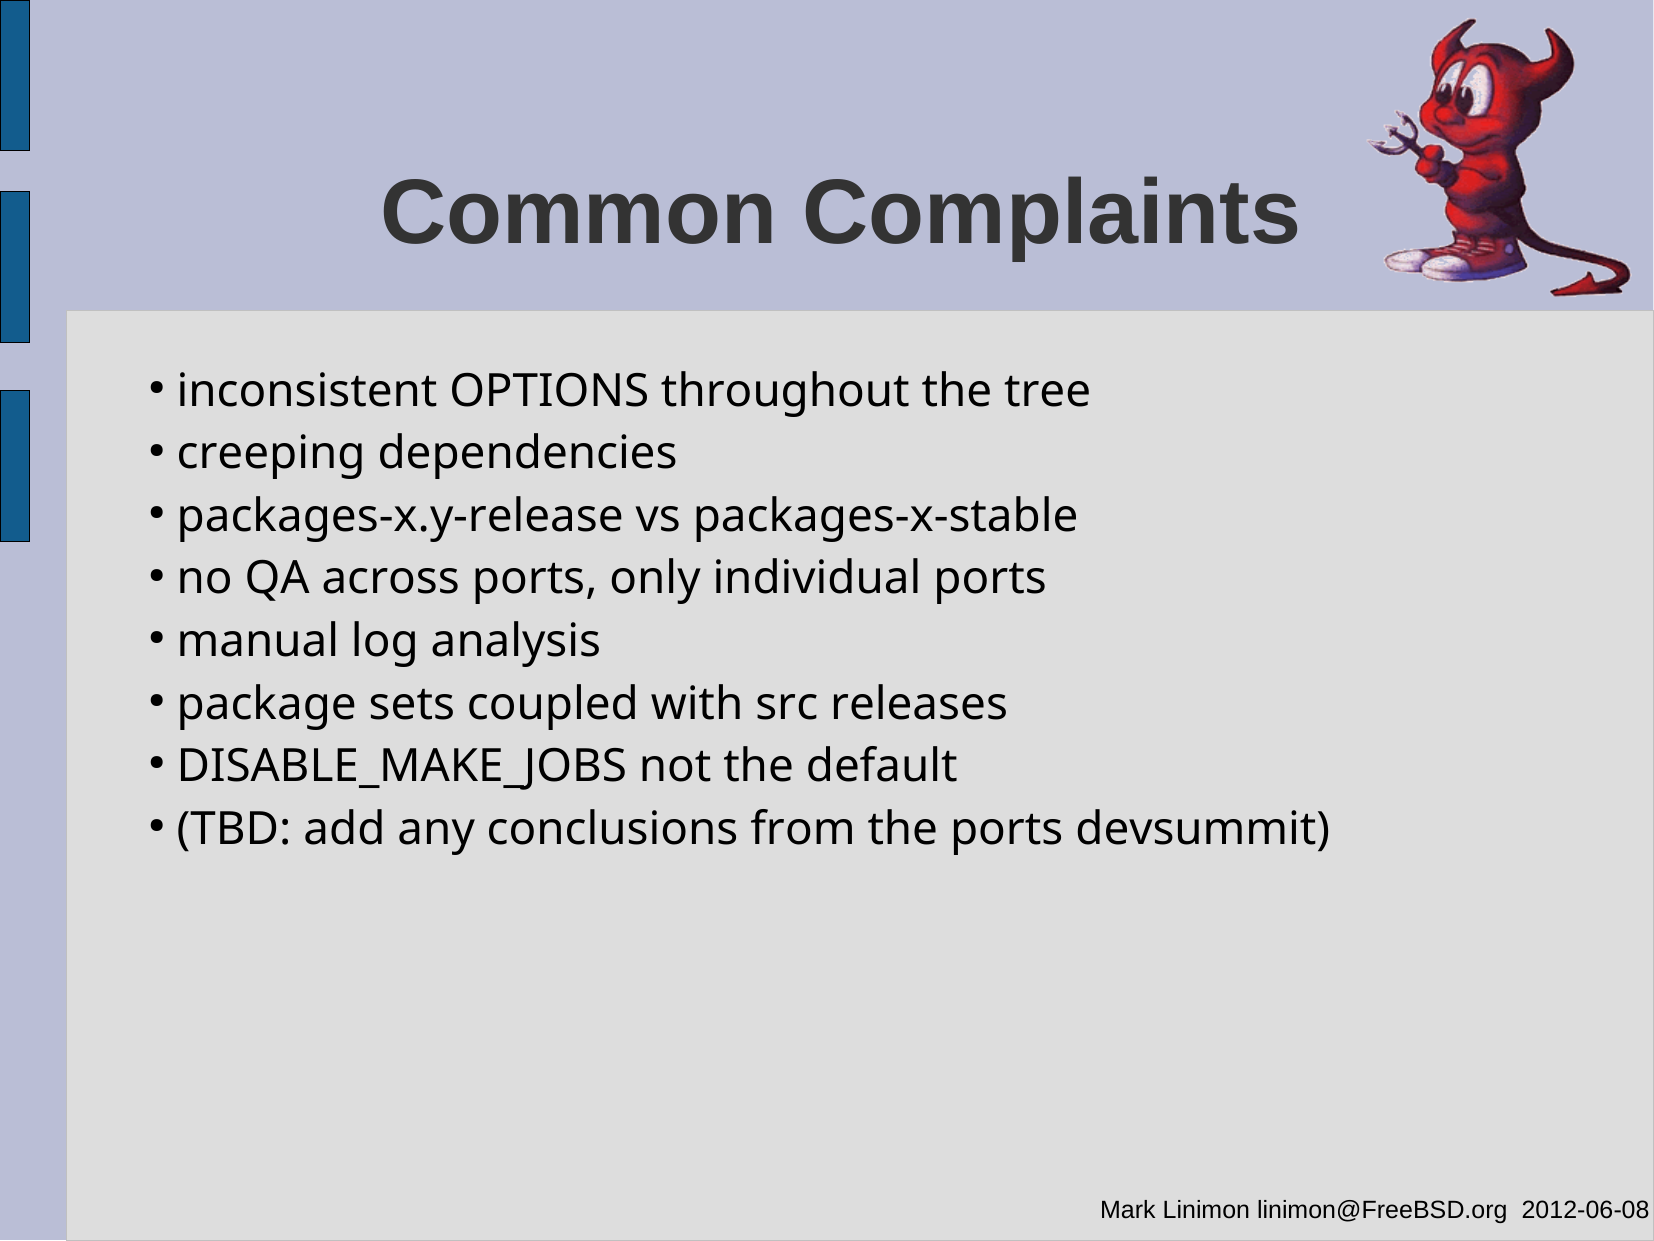

# Common Complaints
 inconsistent OPTIONS throughout the tree
 creeping dependencies
 packages-x.y-release vs packages-x-stable
 no QA across ports, only individual ports
 manual log analysis
 package sets coupled with src releases
 DISABLE_MAKE_JOBS not the default
 (TBD: add any conclusions from the ports devsummit)
Mark Linimon linimon@FreeBSD.org 2012-06-08